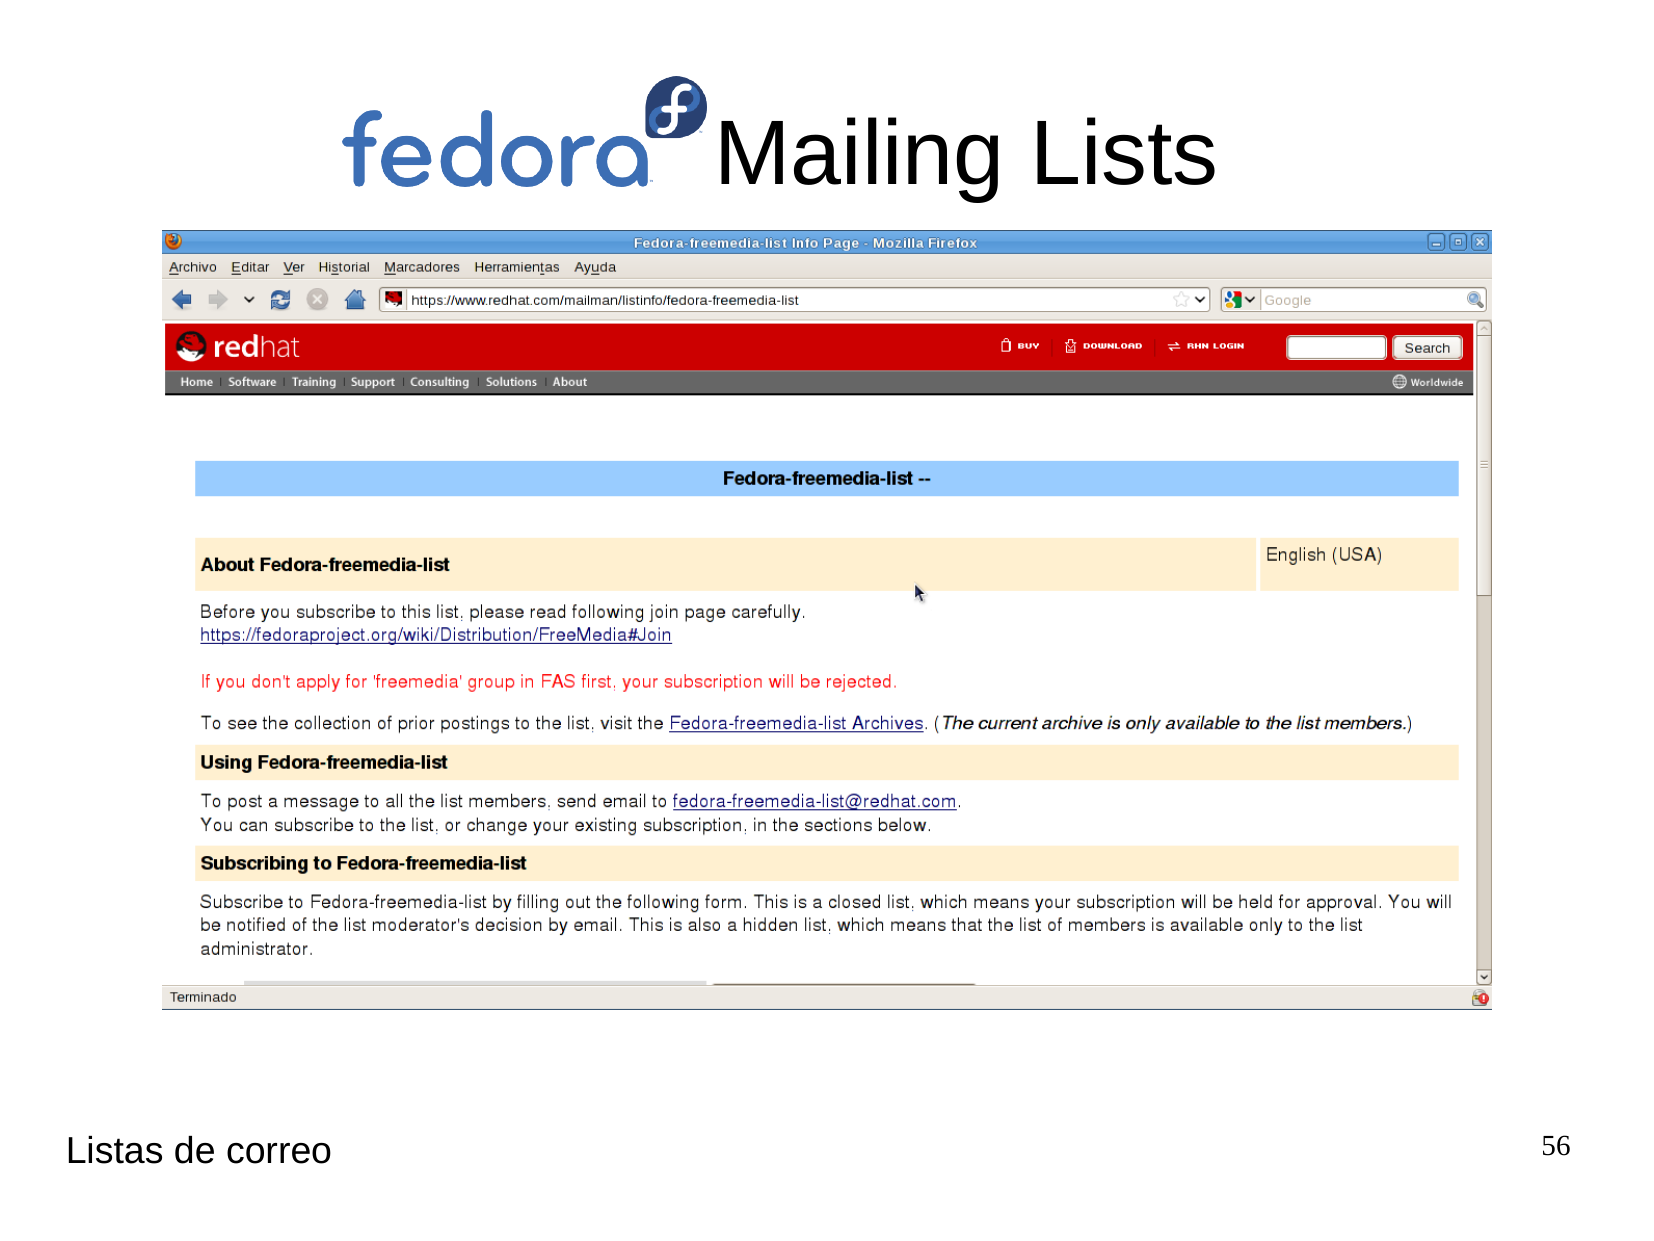

# Mailing Lists
Listas de correo
56